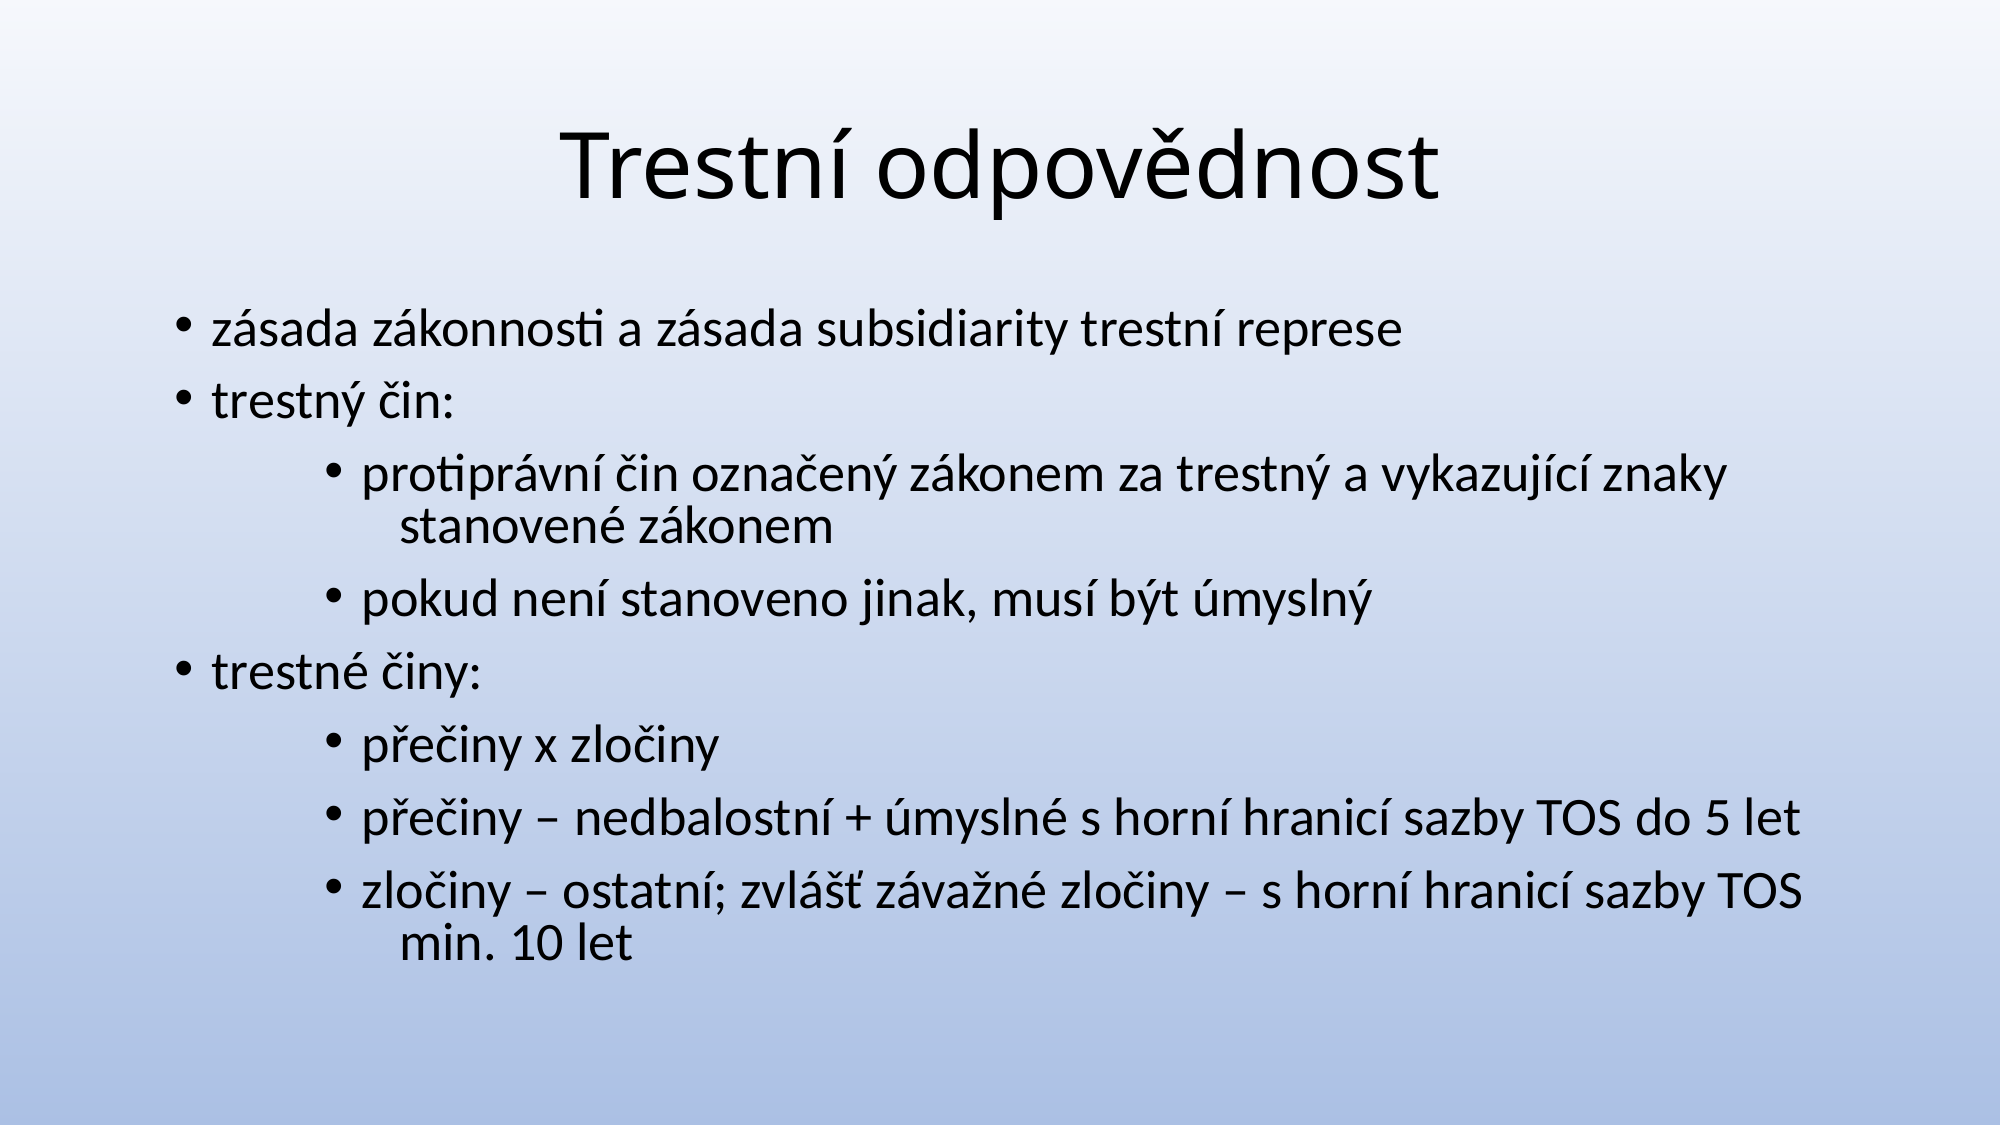

# Trestní odpovědnost
zásada zákonnosti a zásada subsidiarity trestní represe
trestný čin:
protiprávní čin označený zákonem za trestný a vykazující znaky stanovené zákonem
pokud není stanoveno jinak, musí být úmyslný
trestné činy:
přečiny x zločiny
přečiny – nedbalostní + úmyslné s horní hranicí sazby TOS do 5 let
zločiny – ostatní; zvlášť závažné zločiny – s horní hranicí sazby TOS min. 10 let